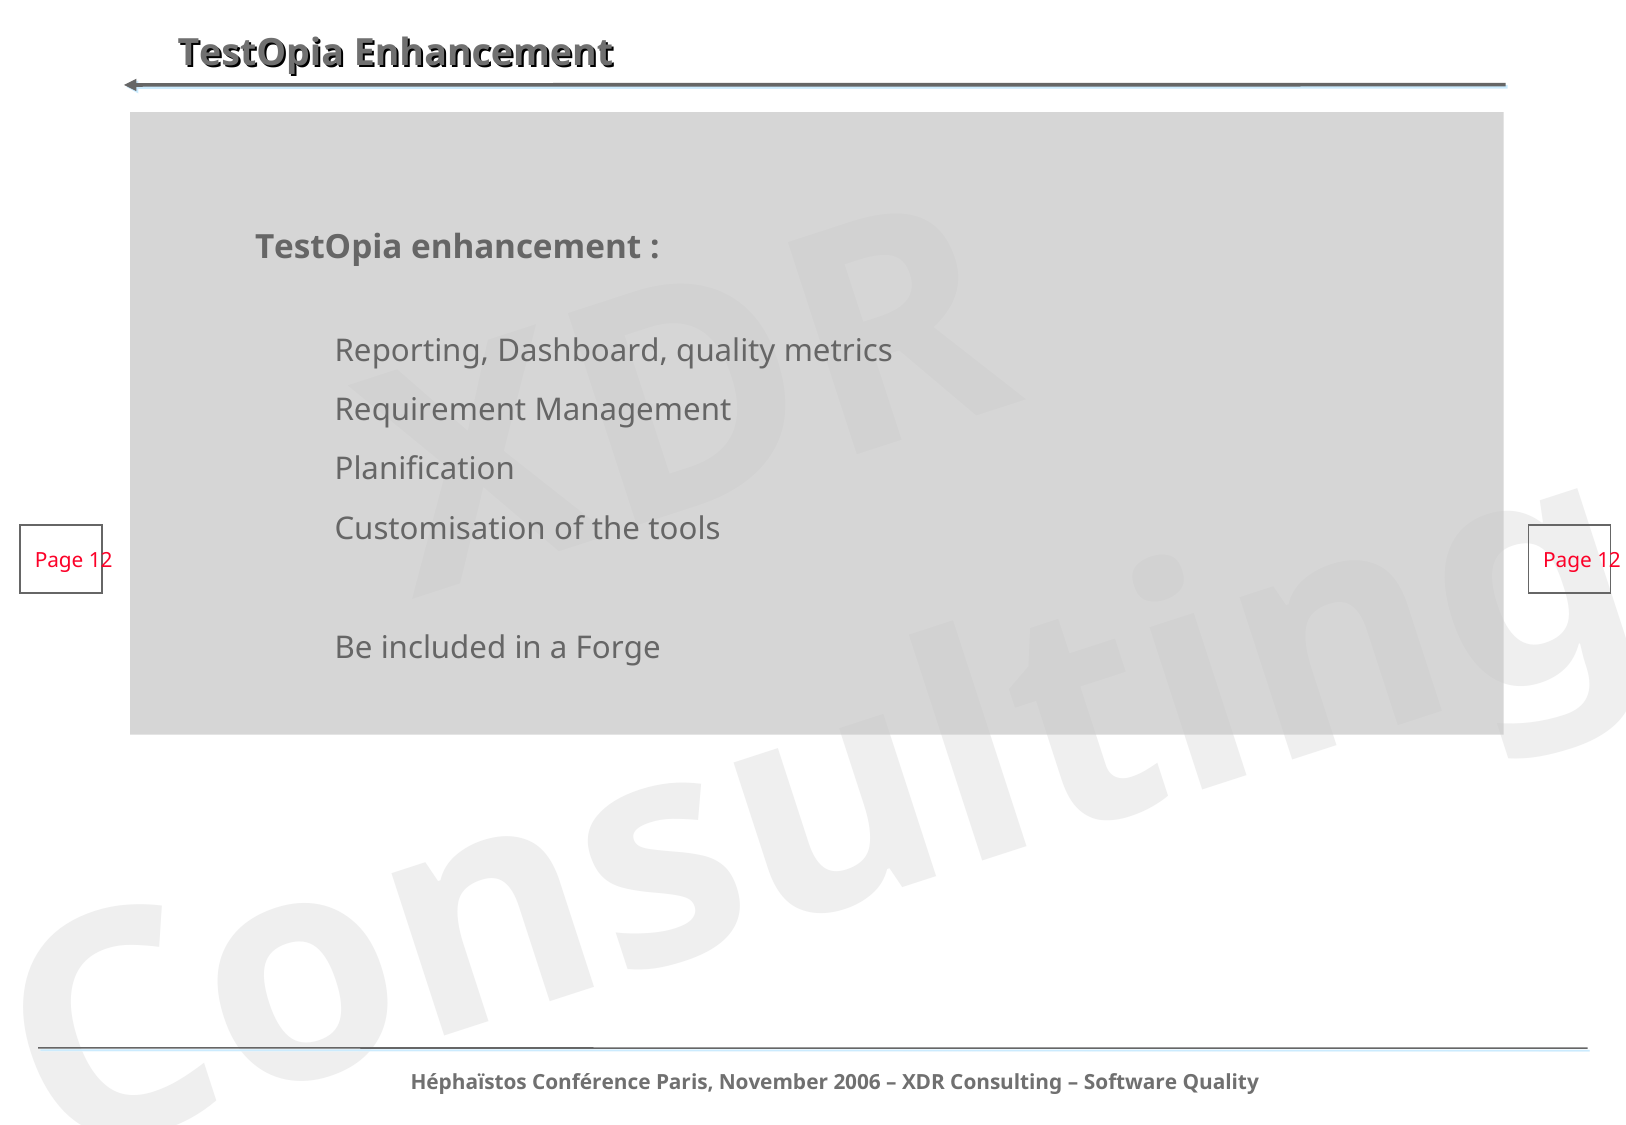

TestOpia Enhancement
# TestOpia enhancement :
Reporting, Dashboard, quality metrics
Requirement Management
Planification
Customisation of the tools
Be included in a Forge